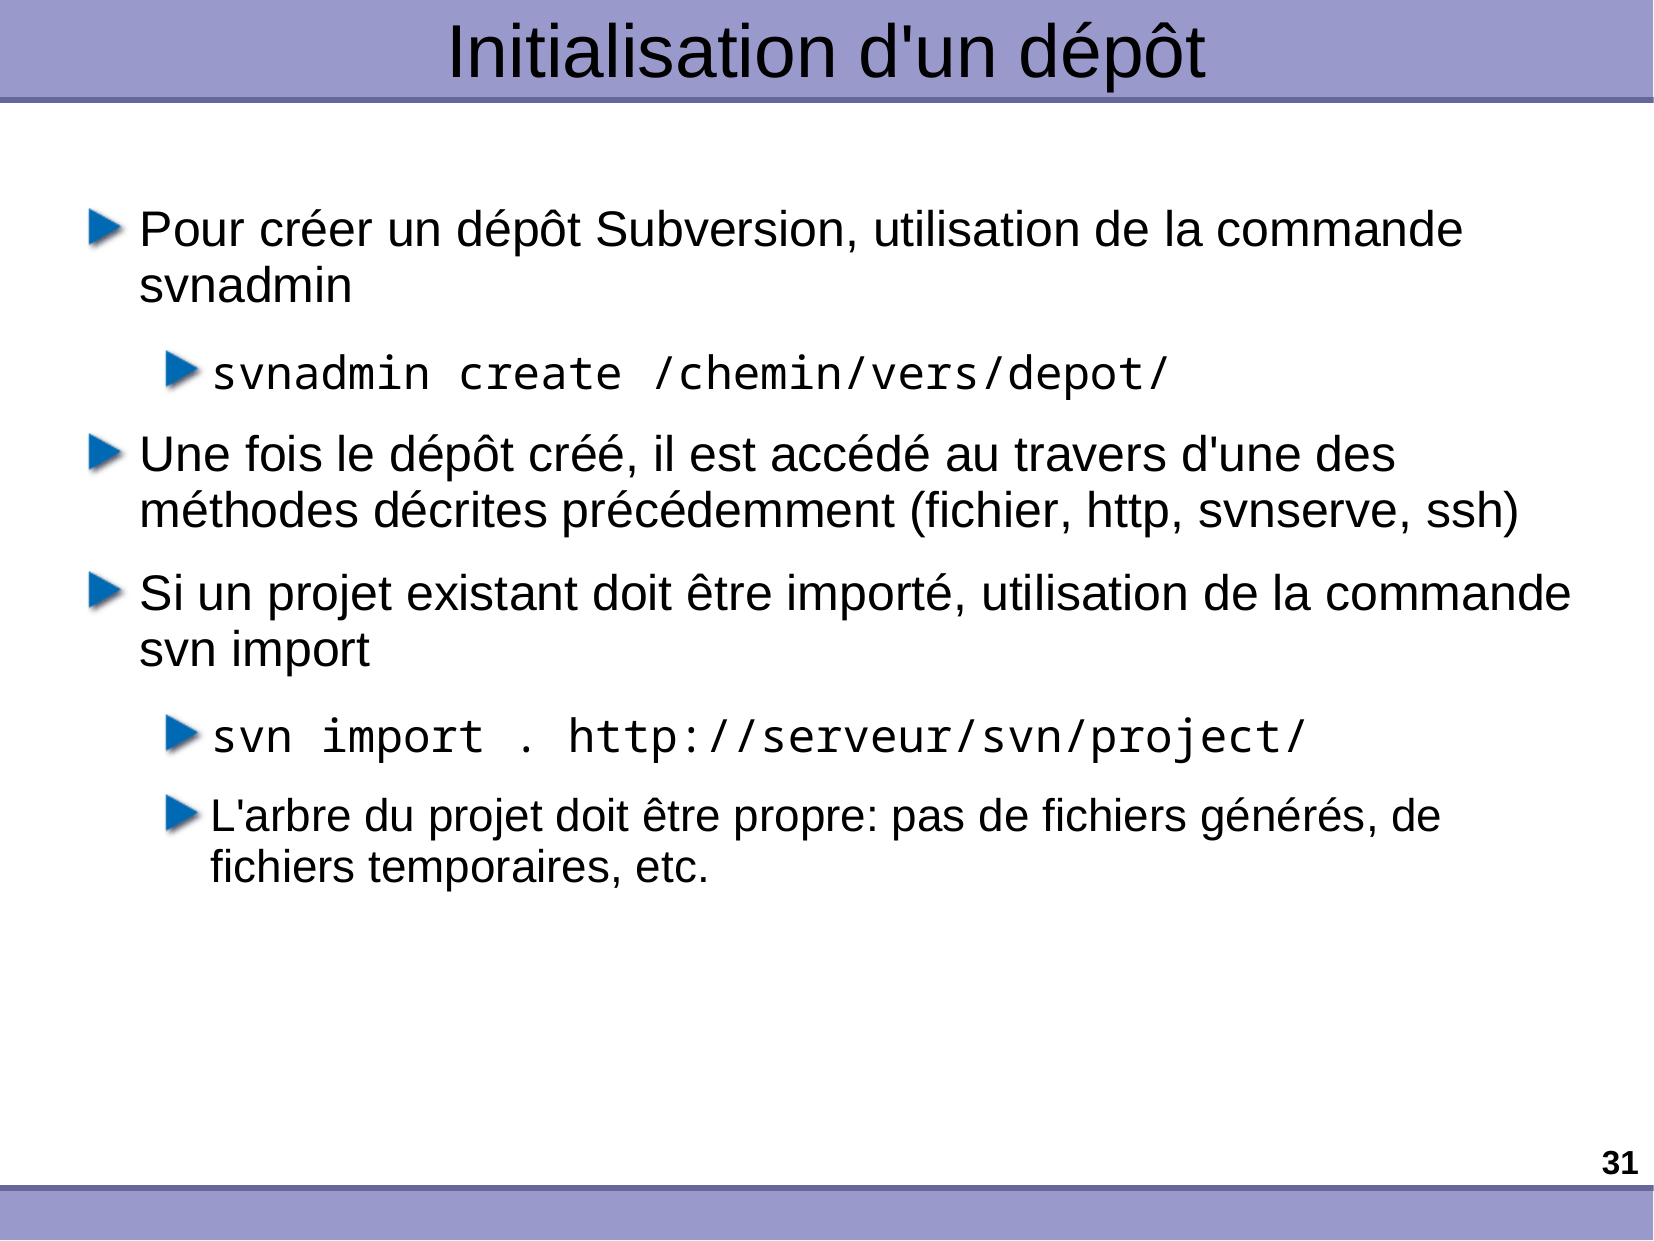

# Initialisation d'un dépôt
Pour créer un dépôt Subversion, utilisation de la commande svnadmin
svnadmin create /chemin/vers/depot/
Une fois le dépôt créé, il est accédé au travers d'une des méthodes décrites précédemment (fichier, http, svnserve, ssh)
Si un projet existant doit être importé, utilisation de la commande svn import
svn import . http://serveur/svn/project/
L'arbre du projet doit être propre: pas de fichiers générés, de fichiers temporaires, etc.